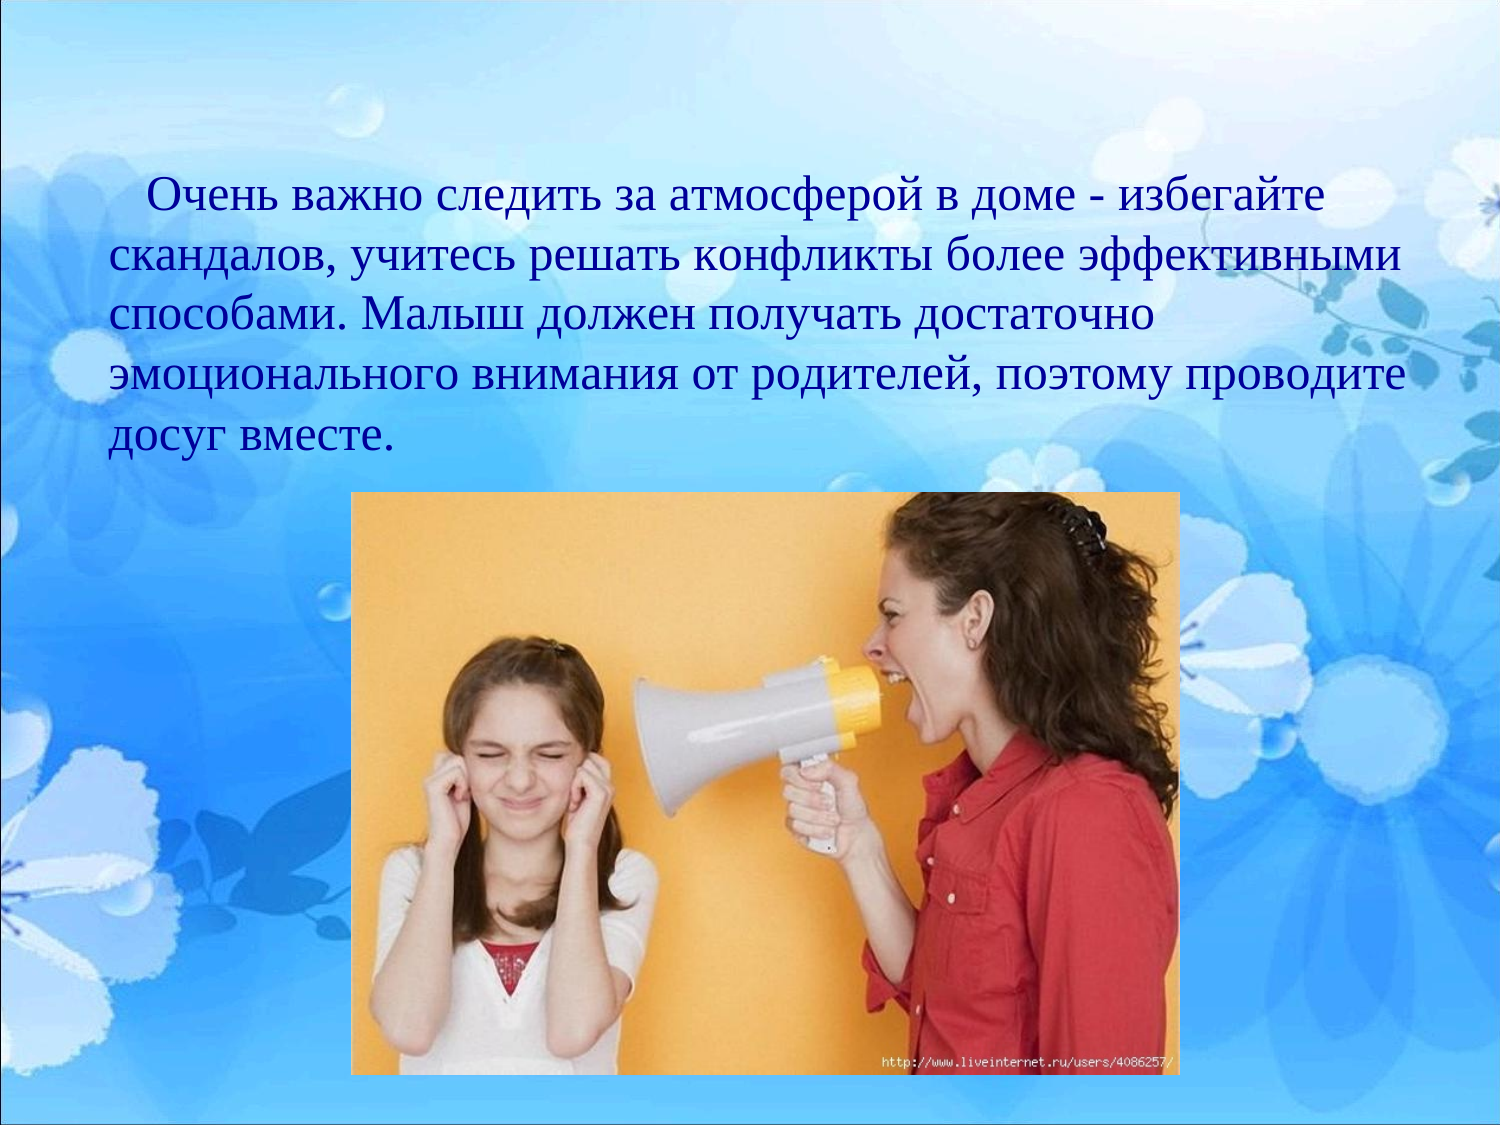

Очень важно следить за атмосферой в доме - избегайте скандалов, учитесь решать конфликты более эффективными способами. Малыш должен получать достаточно эмоционального внимания от родителей, поэтому проводите досуг вместе.